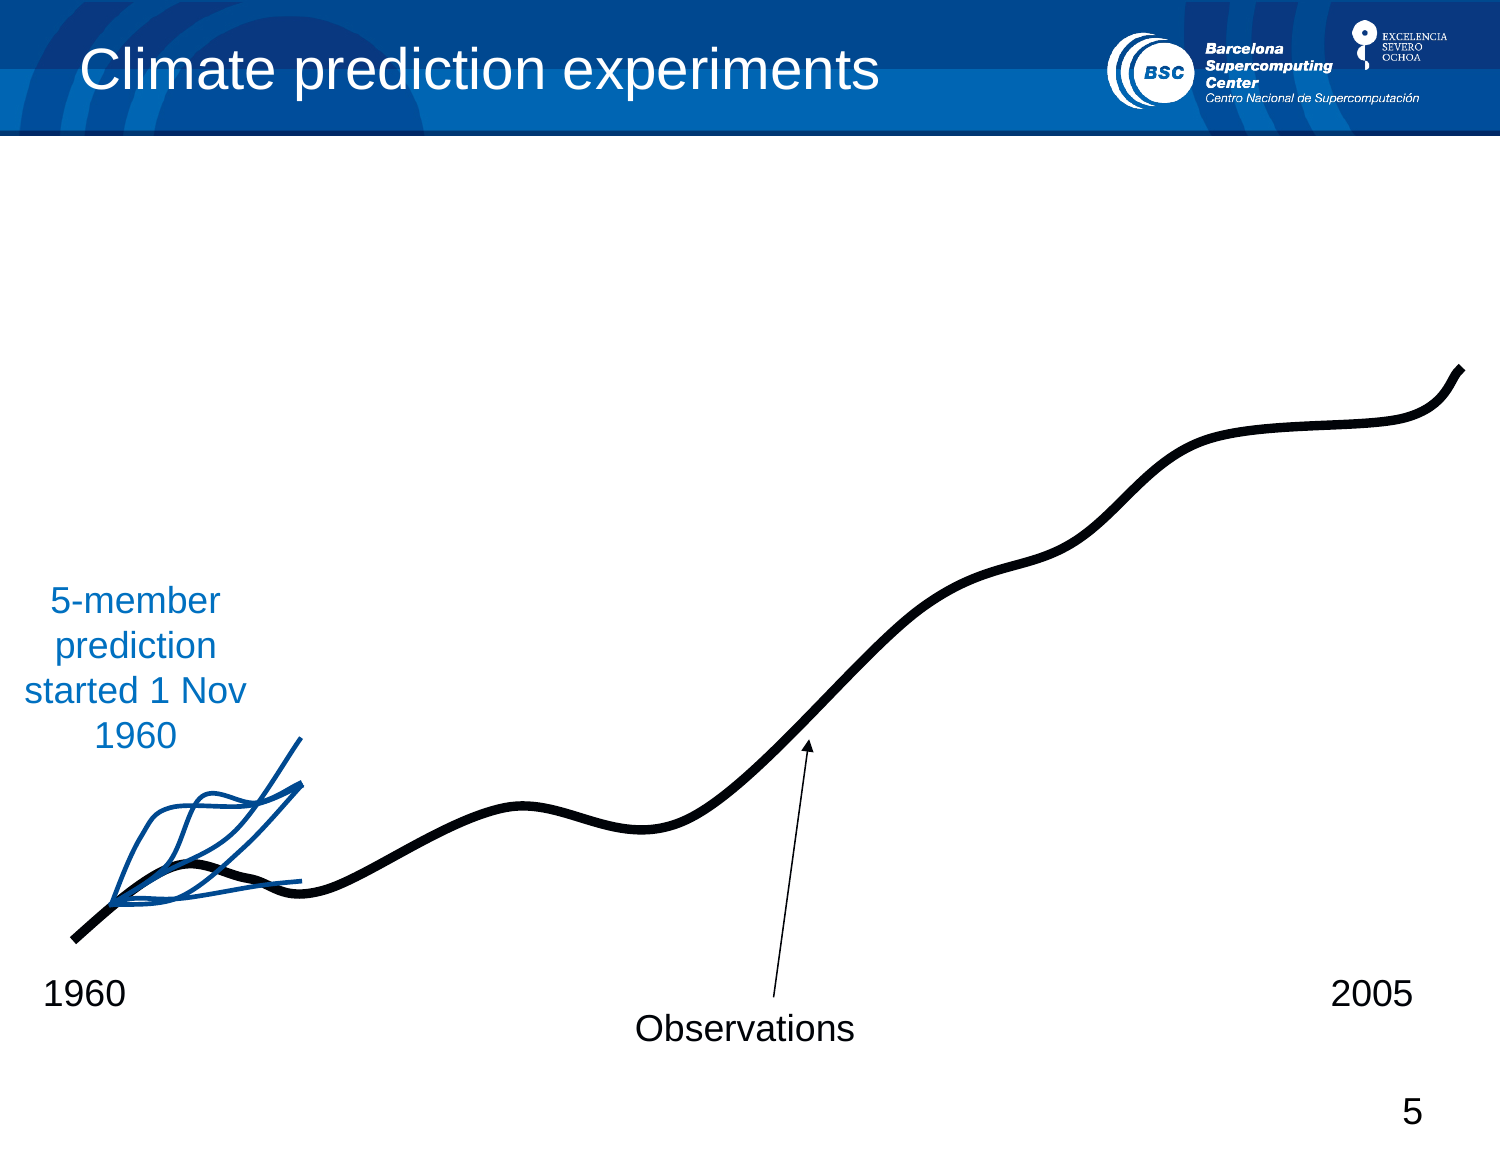

# Climate prediction experiments
5-member prediction started 1 Nov 1960
 1960
 2005
Observations